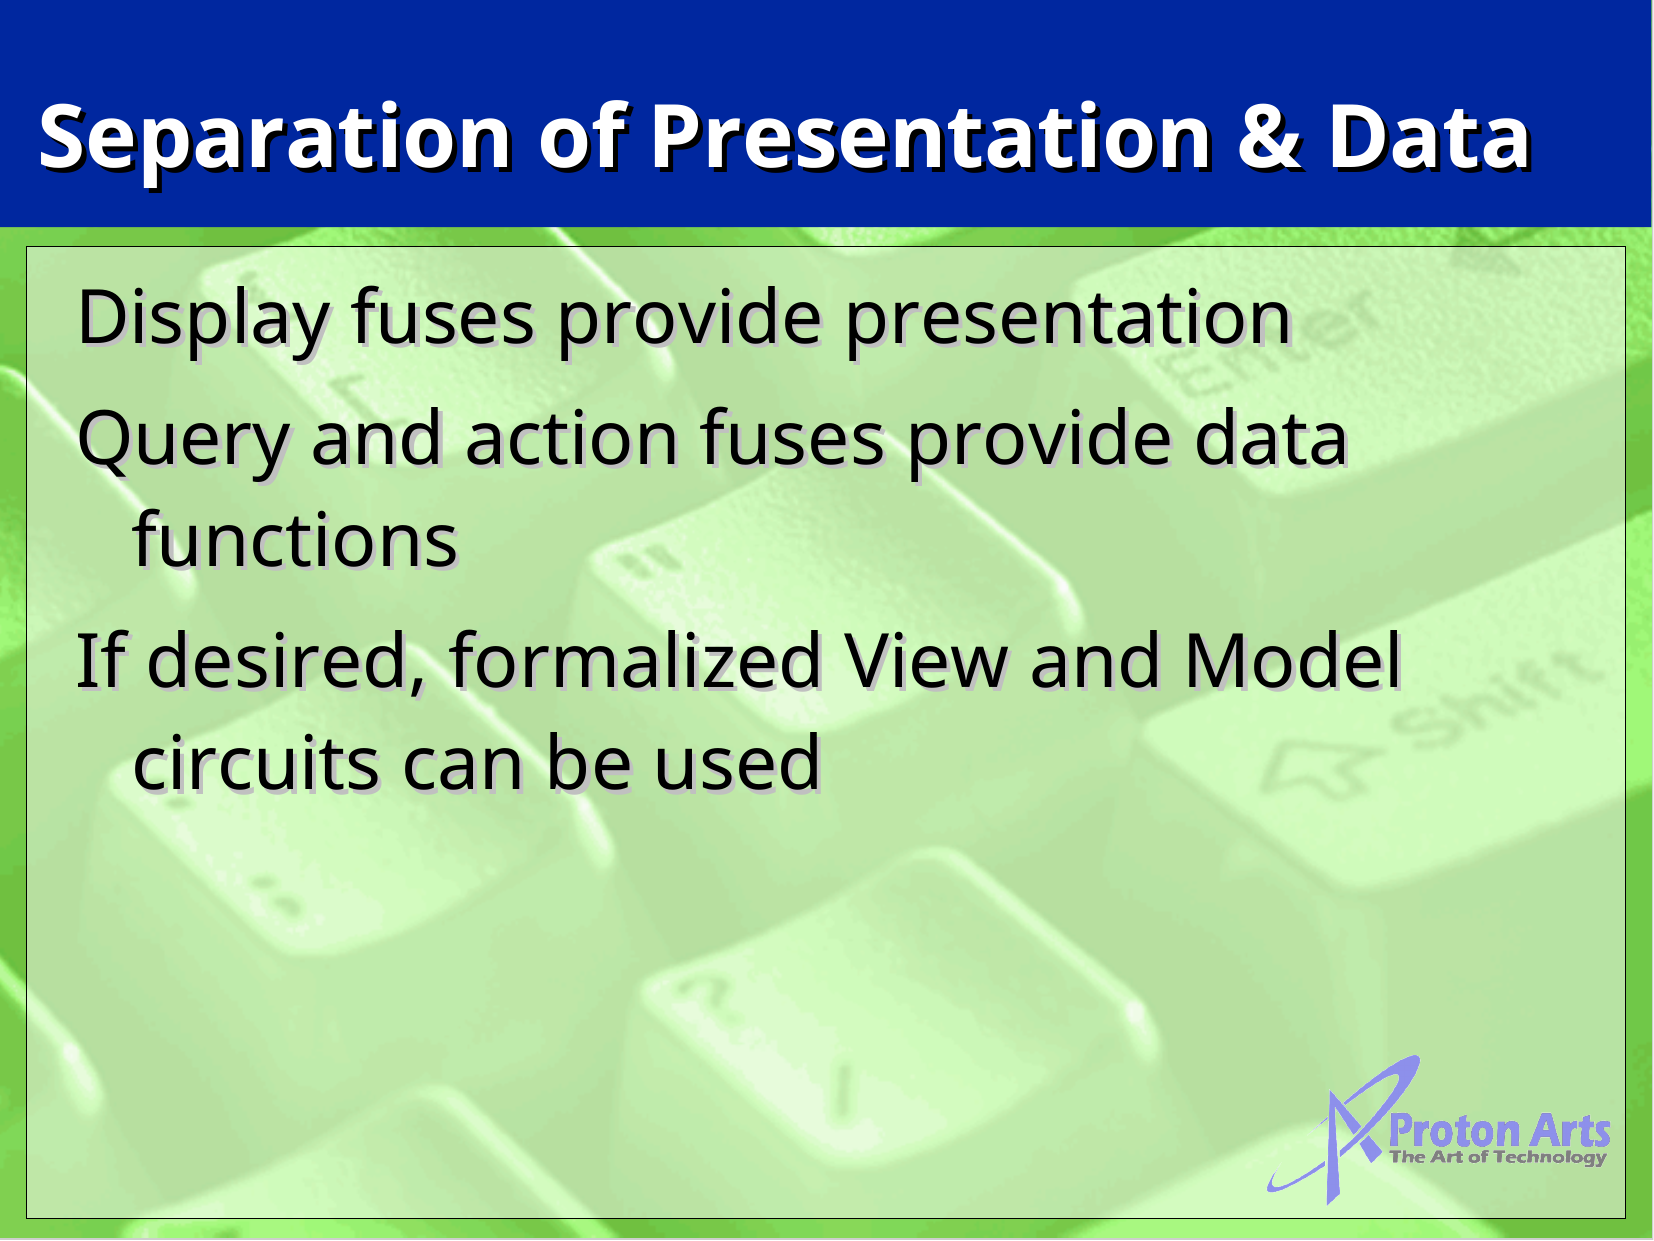

# Separation of Presentation & Data
Display fuses provide presentation
Query and action fuses provide data functions
If desired, formalized View and Model circuits can be used